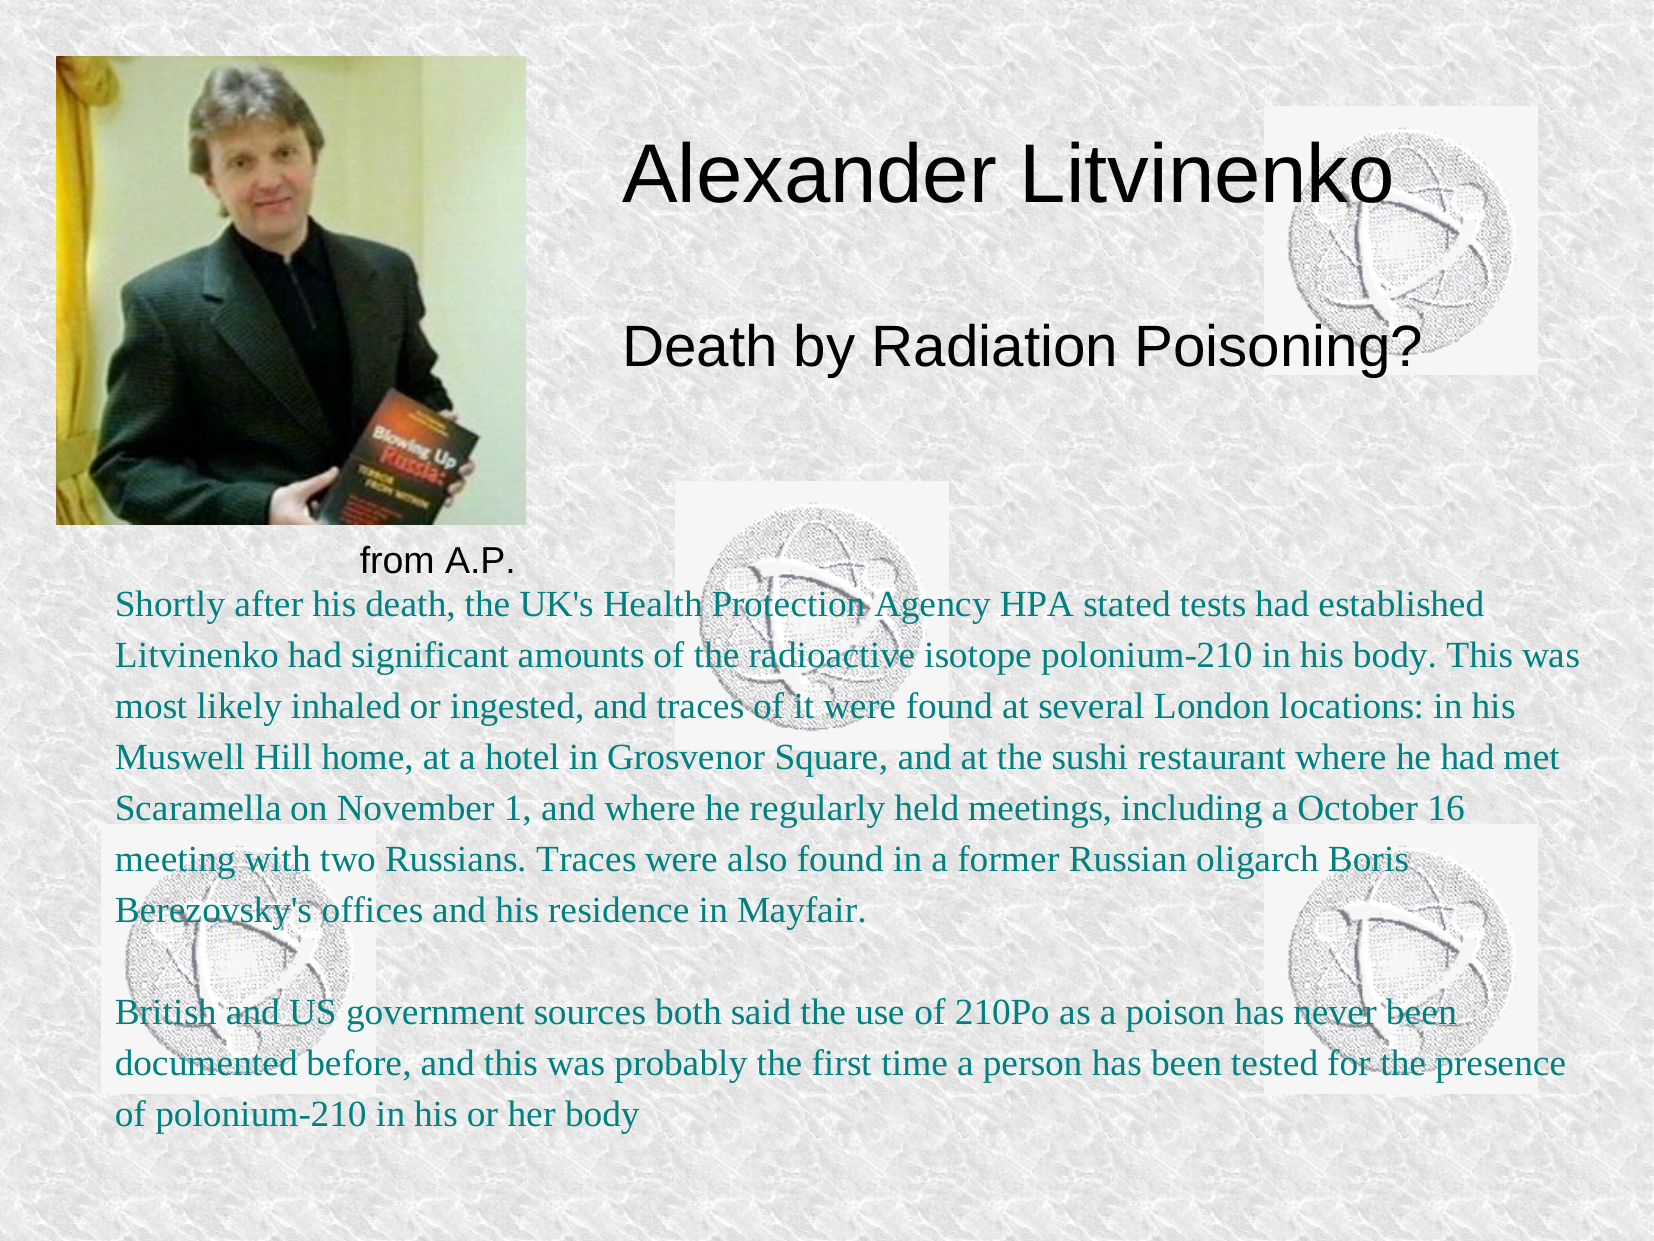

Alexander Litvinenko
Death by Radiation Poisoning?
from A.P.